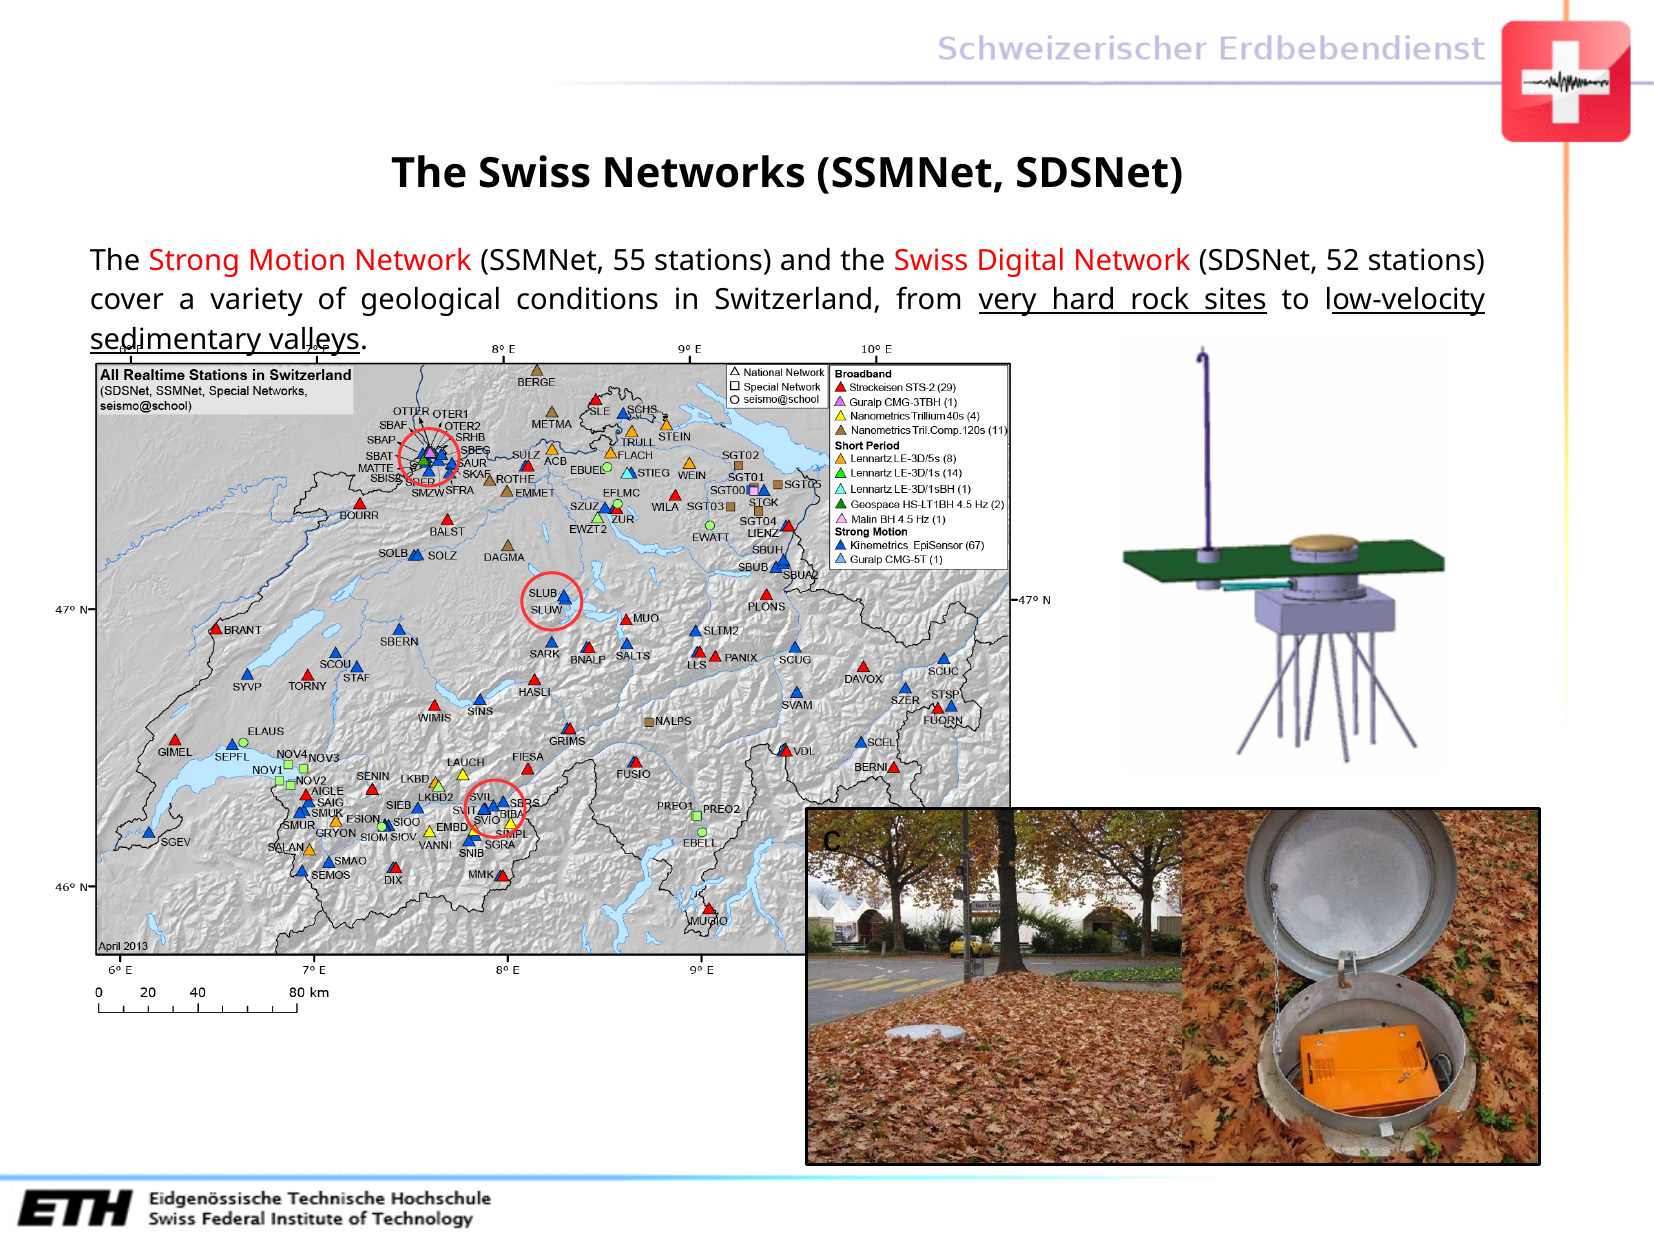

The Swiss Networks (SSMNet, SDSNet)
The Strong Motion Network (SSMNet, 55 stations) and the Swiss Digital Network (SDSNet, 52 stations) cover a variety of geological conditions in Switzerland, from very hard rock sites to low-velocity sedimentary valleys.
c